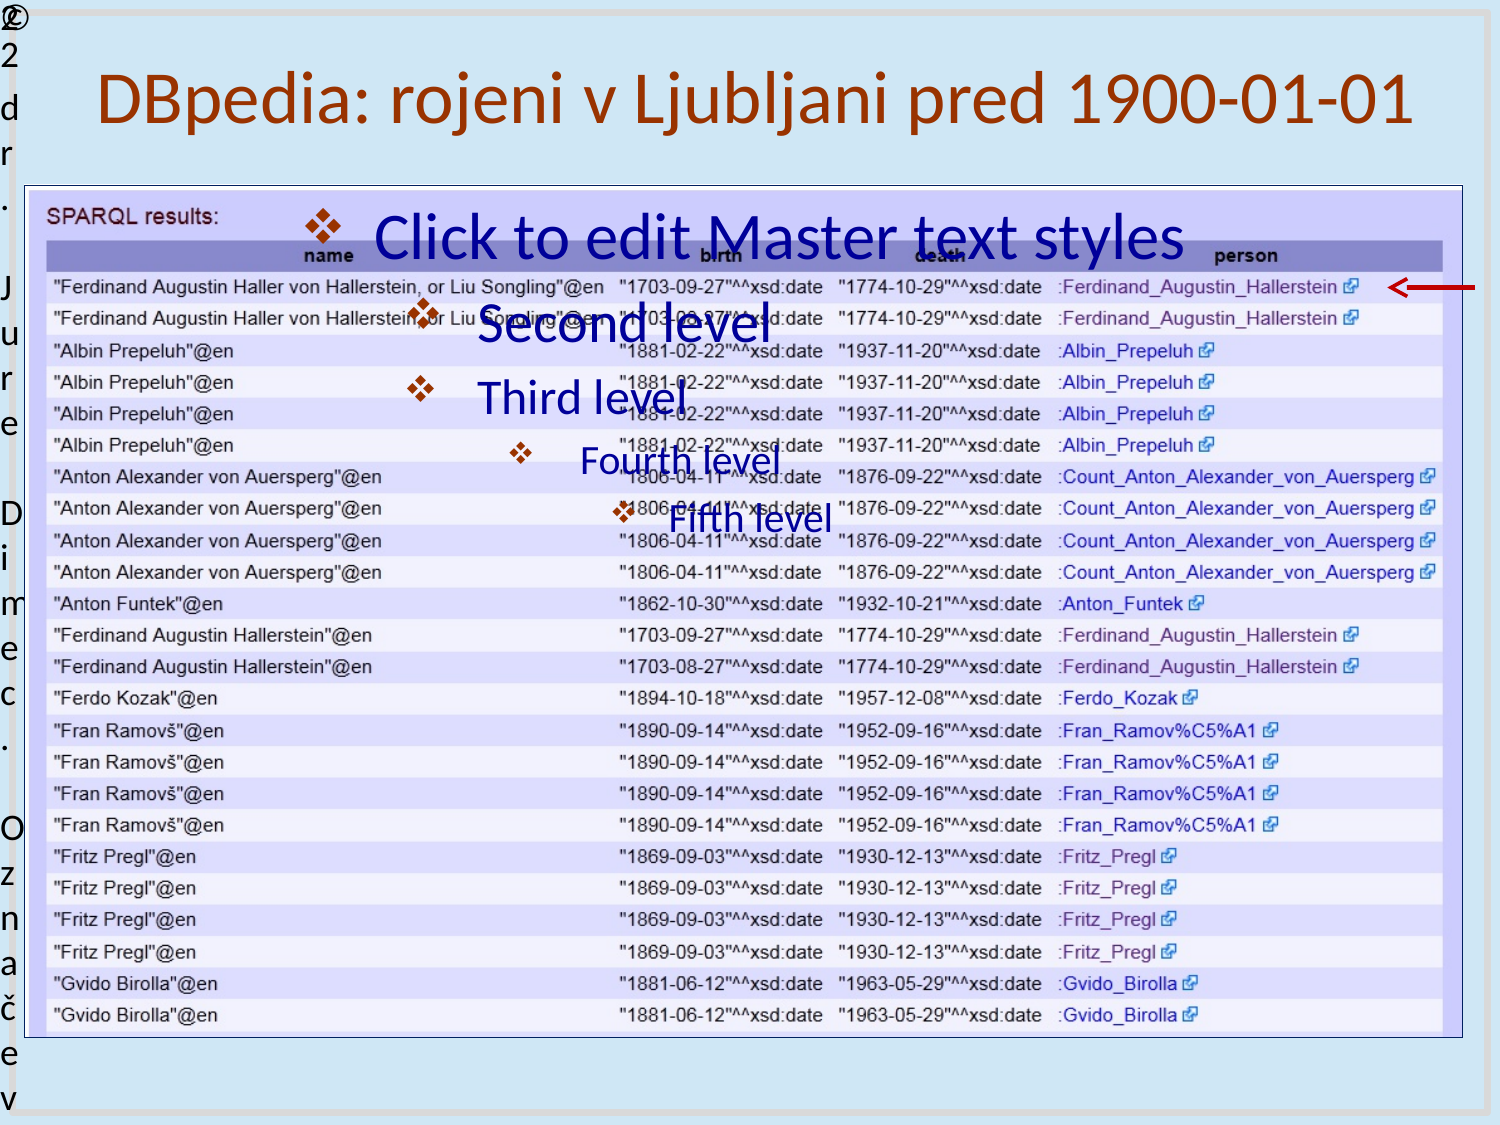

© dr. Jure Dimec. Označevalni jeziki 3 (2012 / 13). Povezovanje dejstev.
# DBpedia: rojeni v Ljubljani pred 1900-01-01
Click to edit Master text styles
Second level
Third level
Fourth level
Fifth level